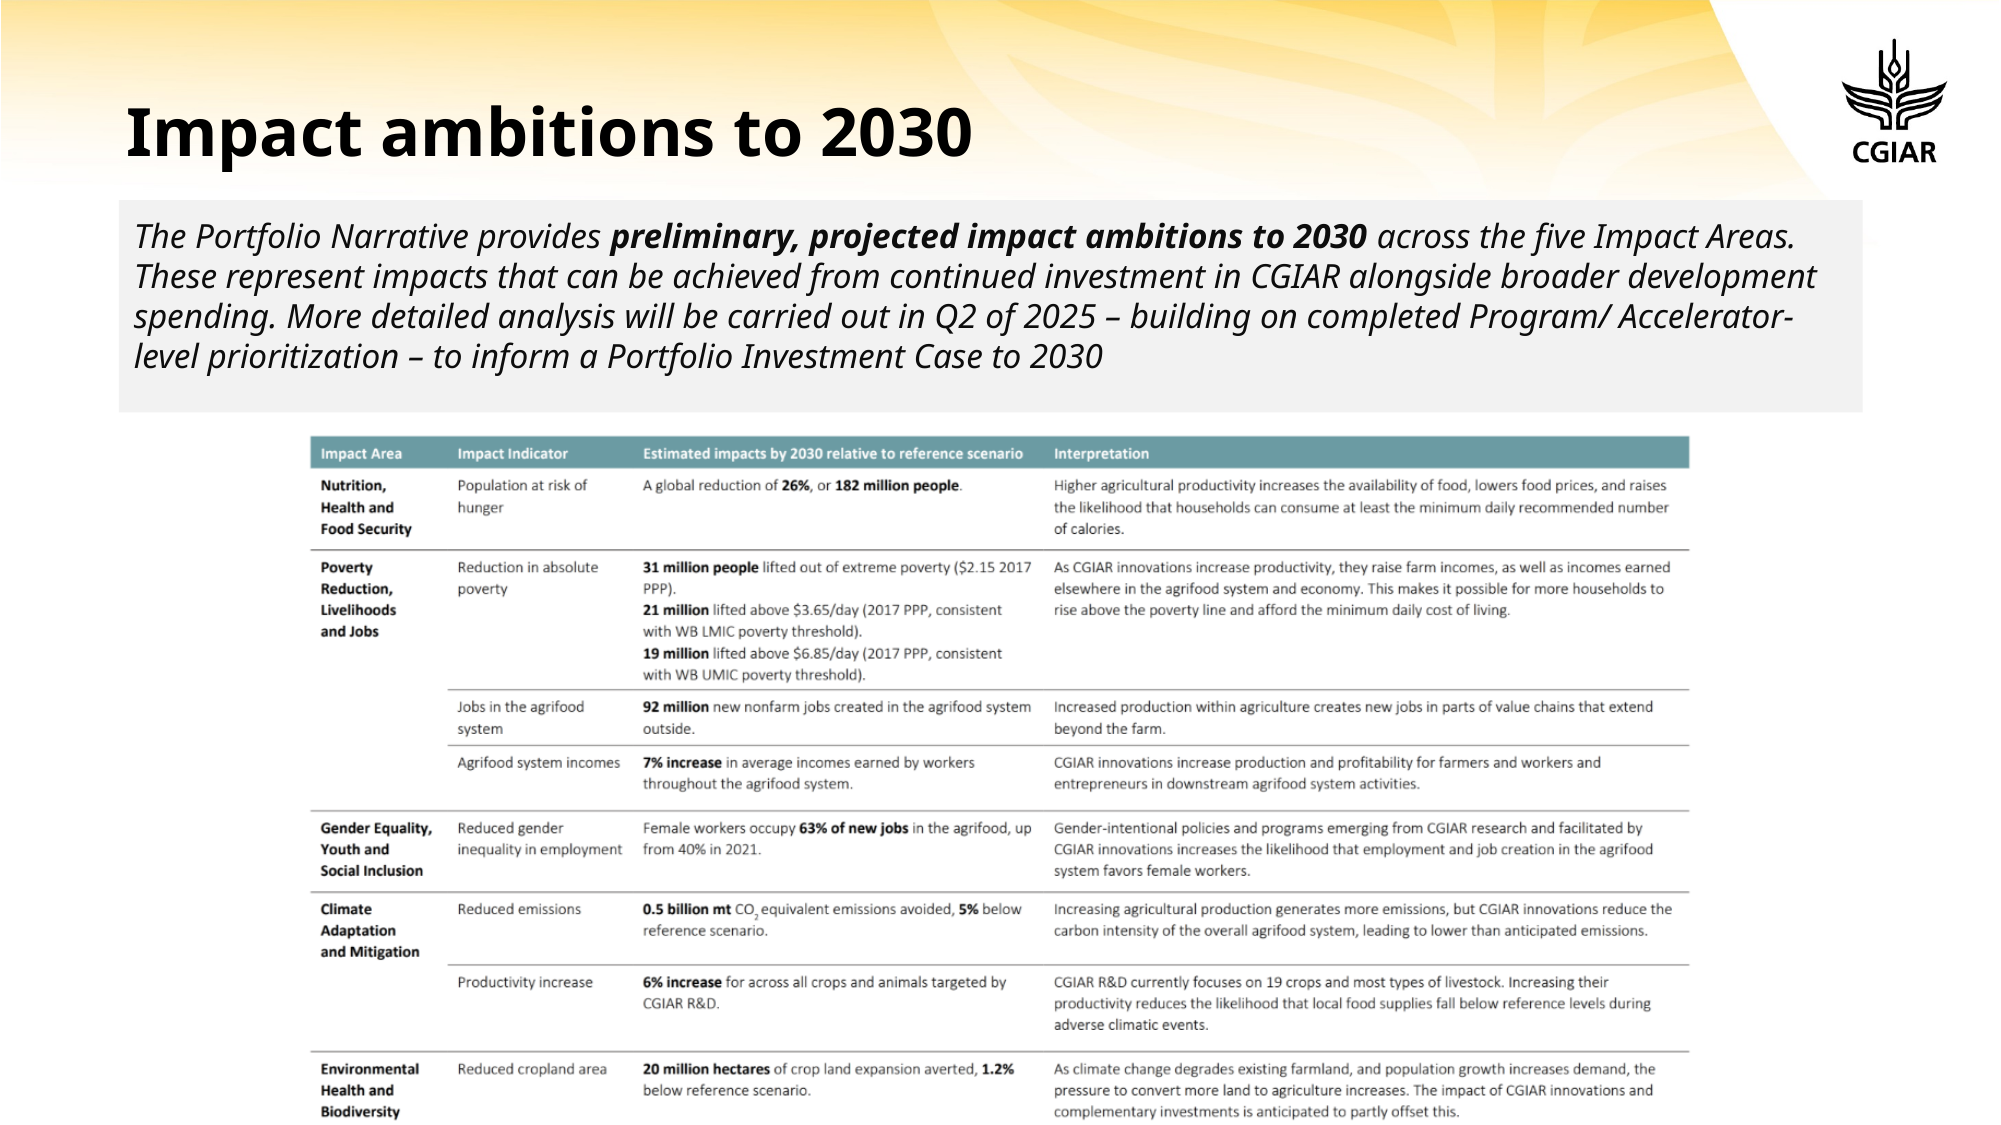

# Impact ambitions to 2030
The Portfolio Narrative provides preliminary, projected impact ambitions to 2030 across the five Impact Areas. These represent impacts that can be achieved from continued investment in CGIAR alongside broader development spending. More detailed analysis will be carried out in Q2 of 2025 – building on completed Program/ Accelerator-level prioritization – to inform a Portfolio Investment Case to 2030